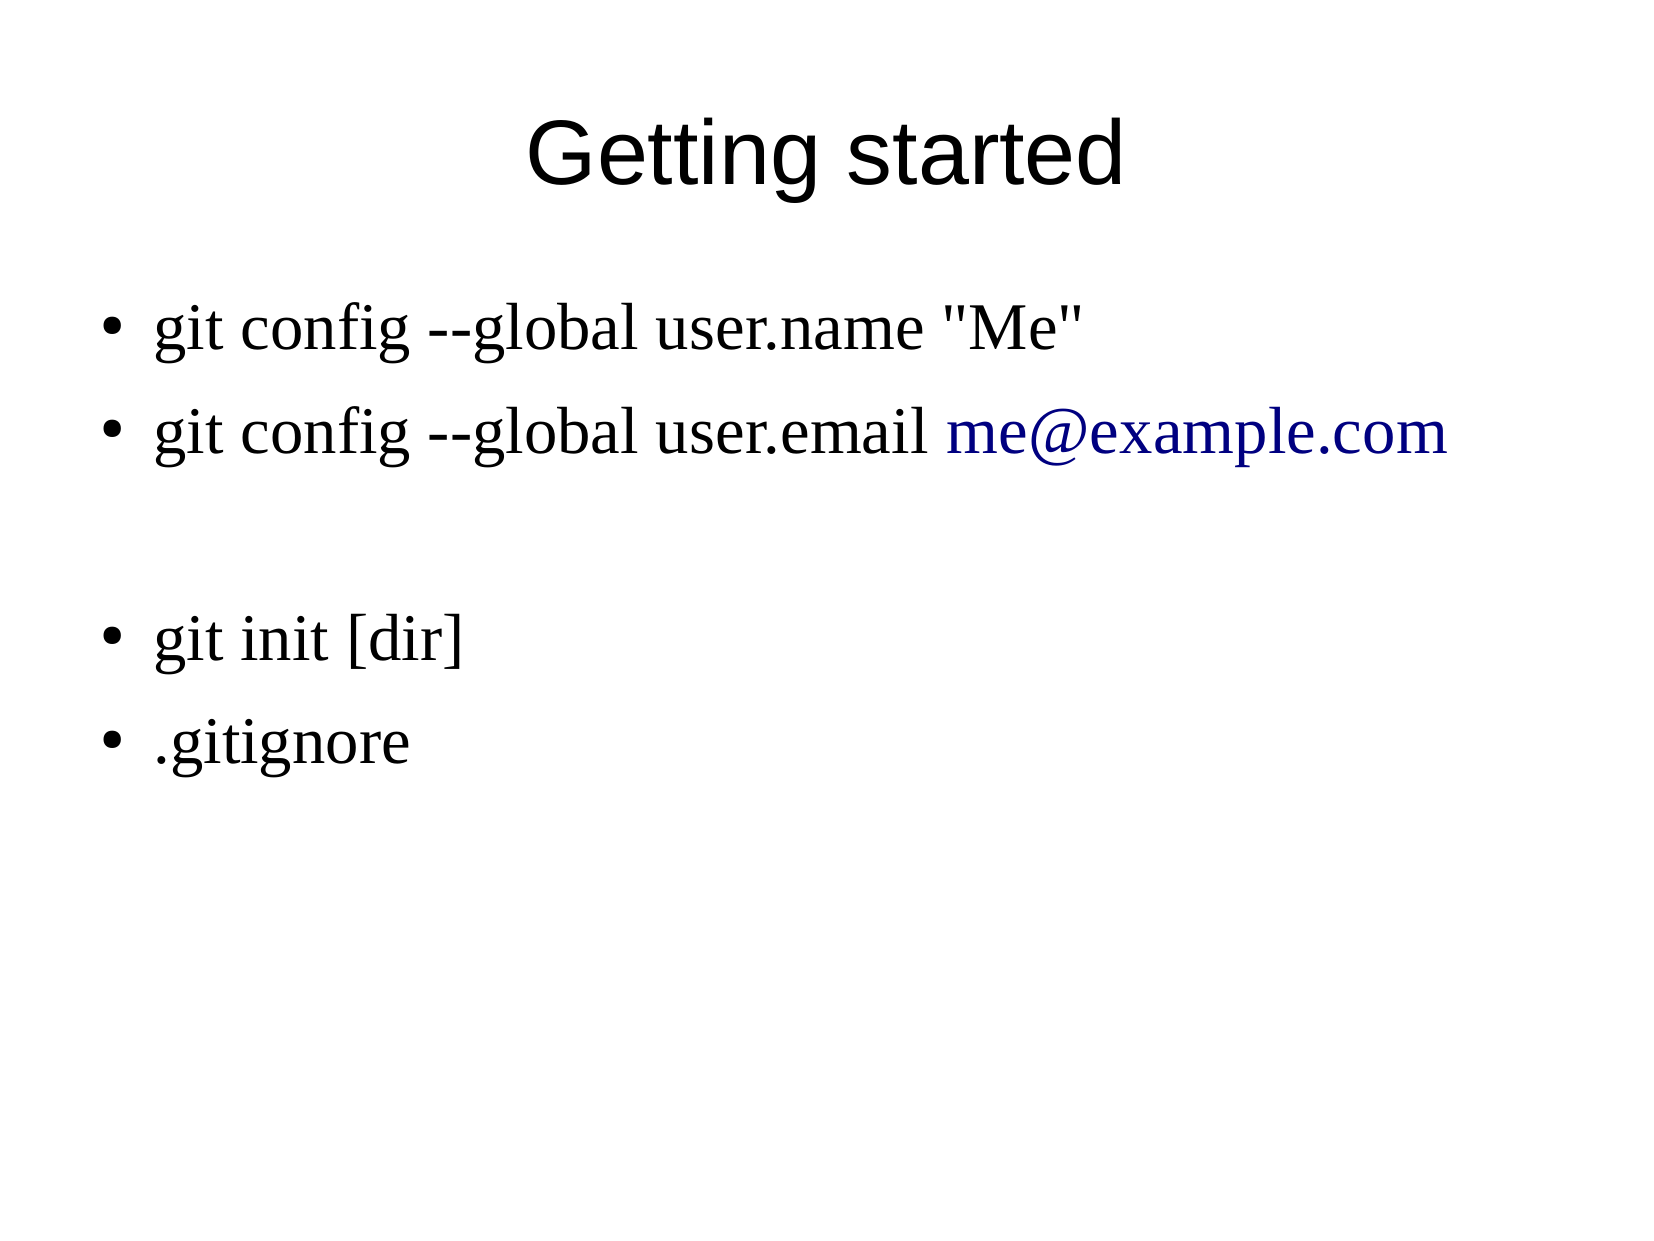

# Getting started
git config --global user.name "Me"
git config --global user.email me@example.com
git init [dir]
.gitignore